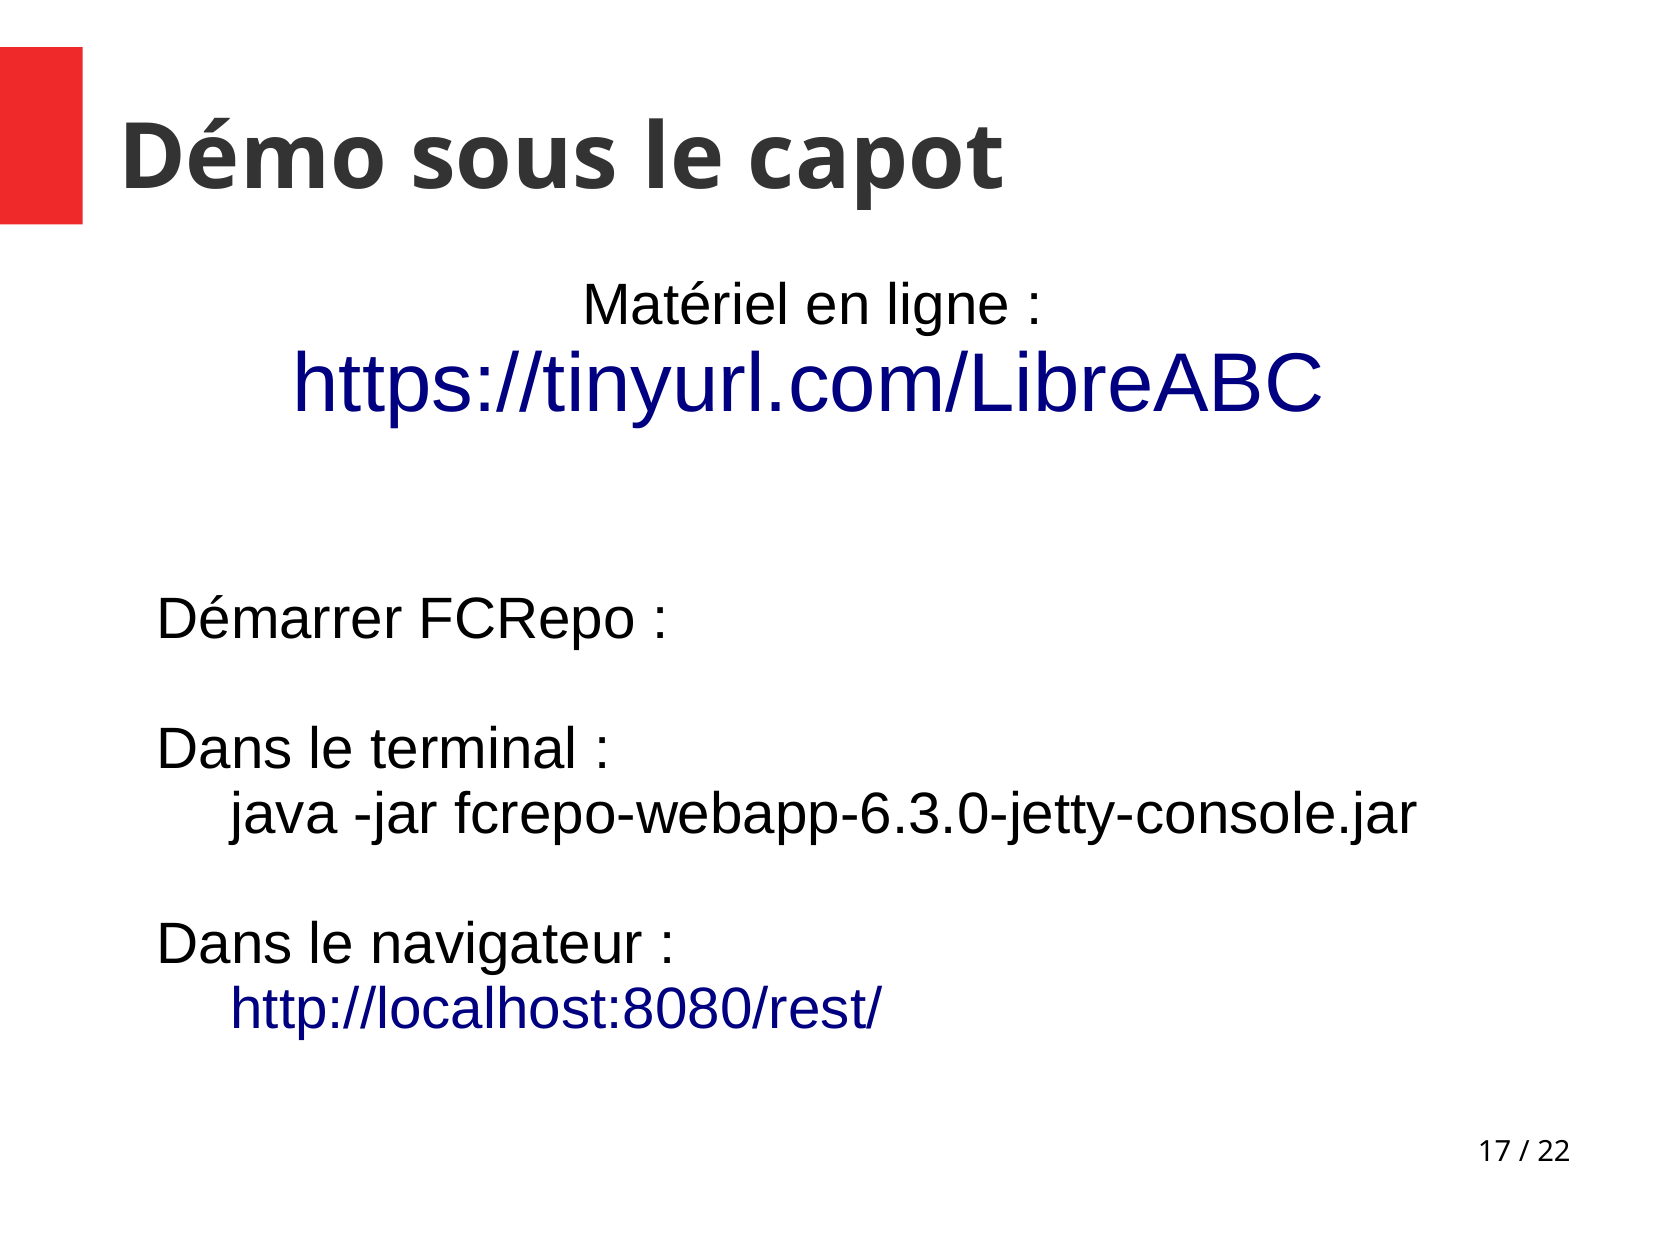

# Démo sous le capot
Matériel en ligne :
https://tinyurl.com/LibreABC
Démarrer FCRepo :
Dans le terminal :
	java -jar fcrepo-webapp-6.3.0-jetty-console.jar
Dans le navigateur :
	http://localhost:8080/rest/
17